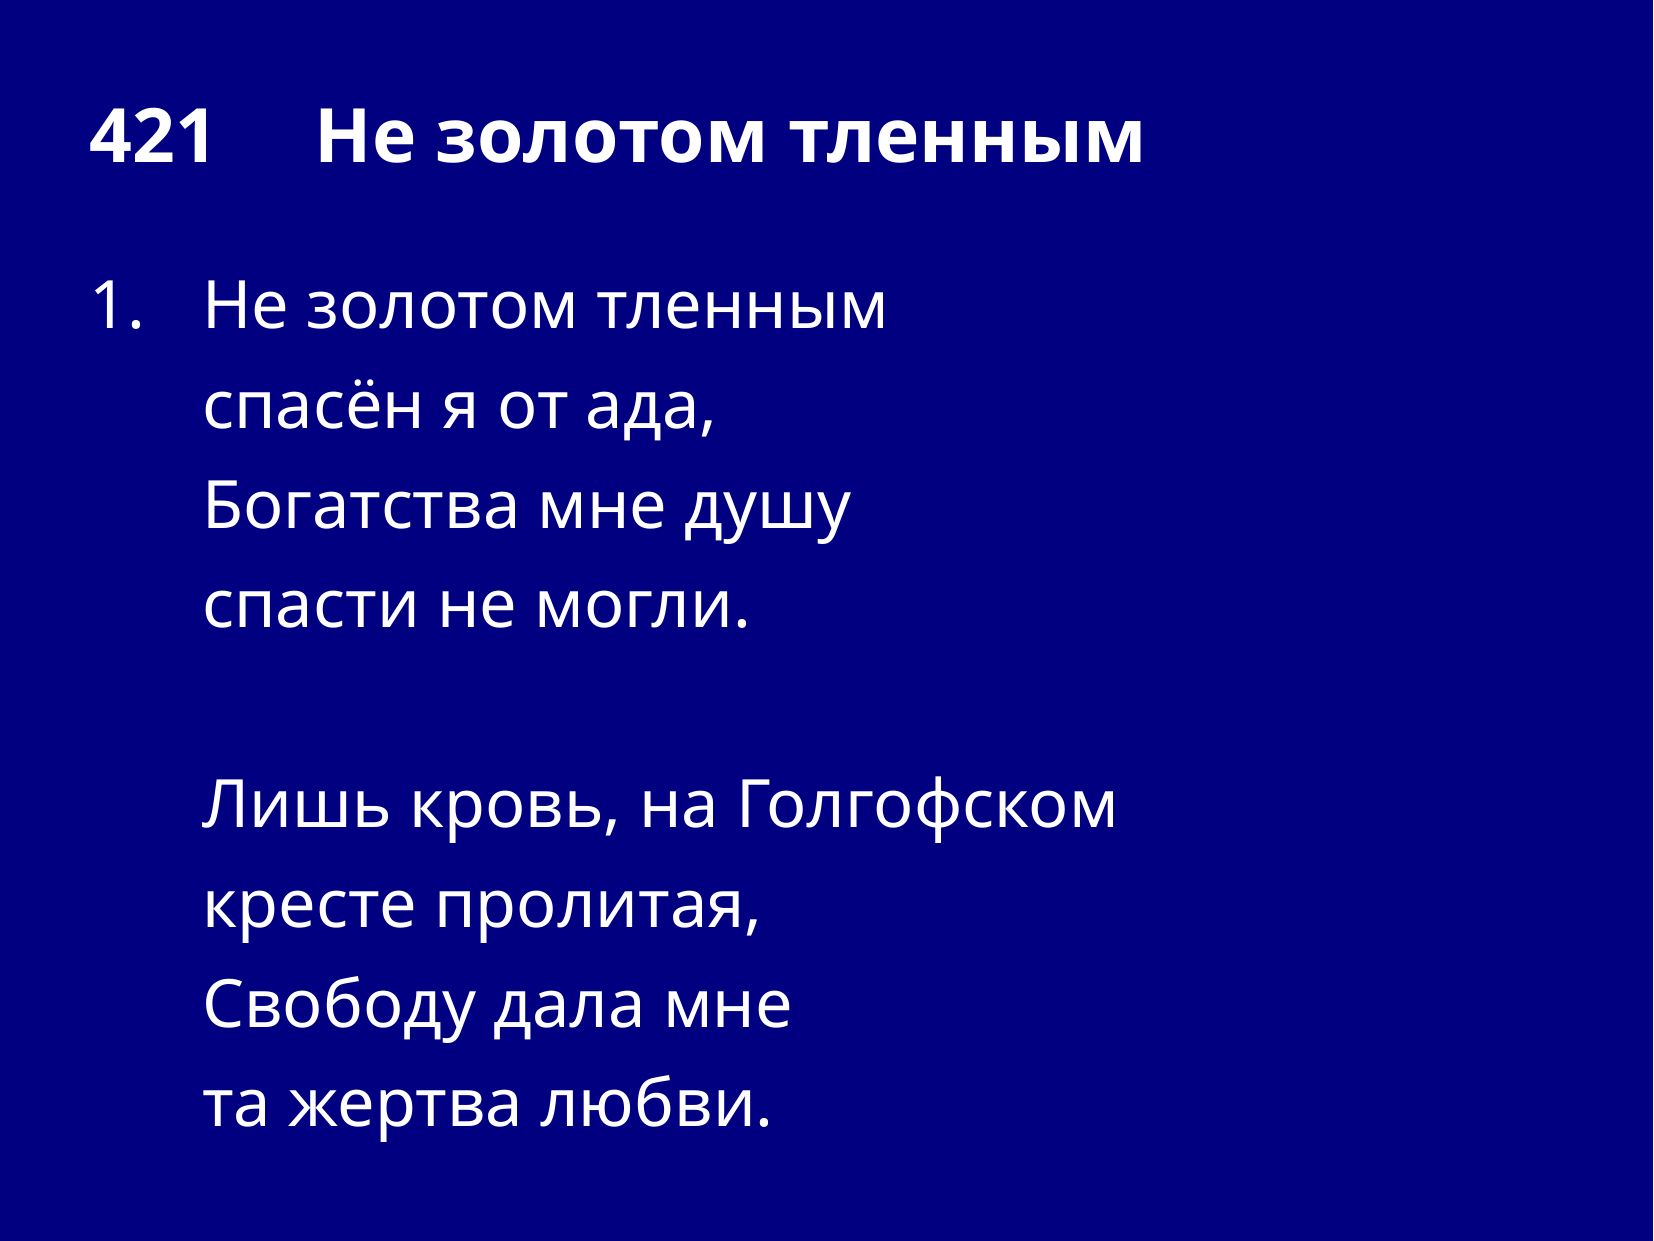

421	Не золотом тленным
1.	Не золотом тленным
	спасён я от ада,
	Богатства мне душу
	спасти не могли.
	Лишь кровь, на Голгофском
	кресте пролитая,
	Свободу дала мне
	та жертва любви.